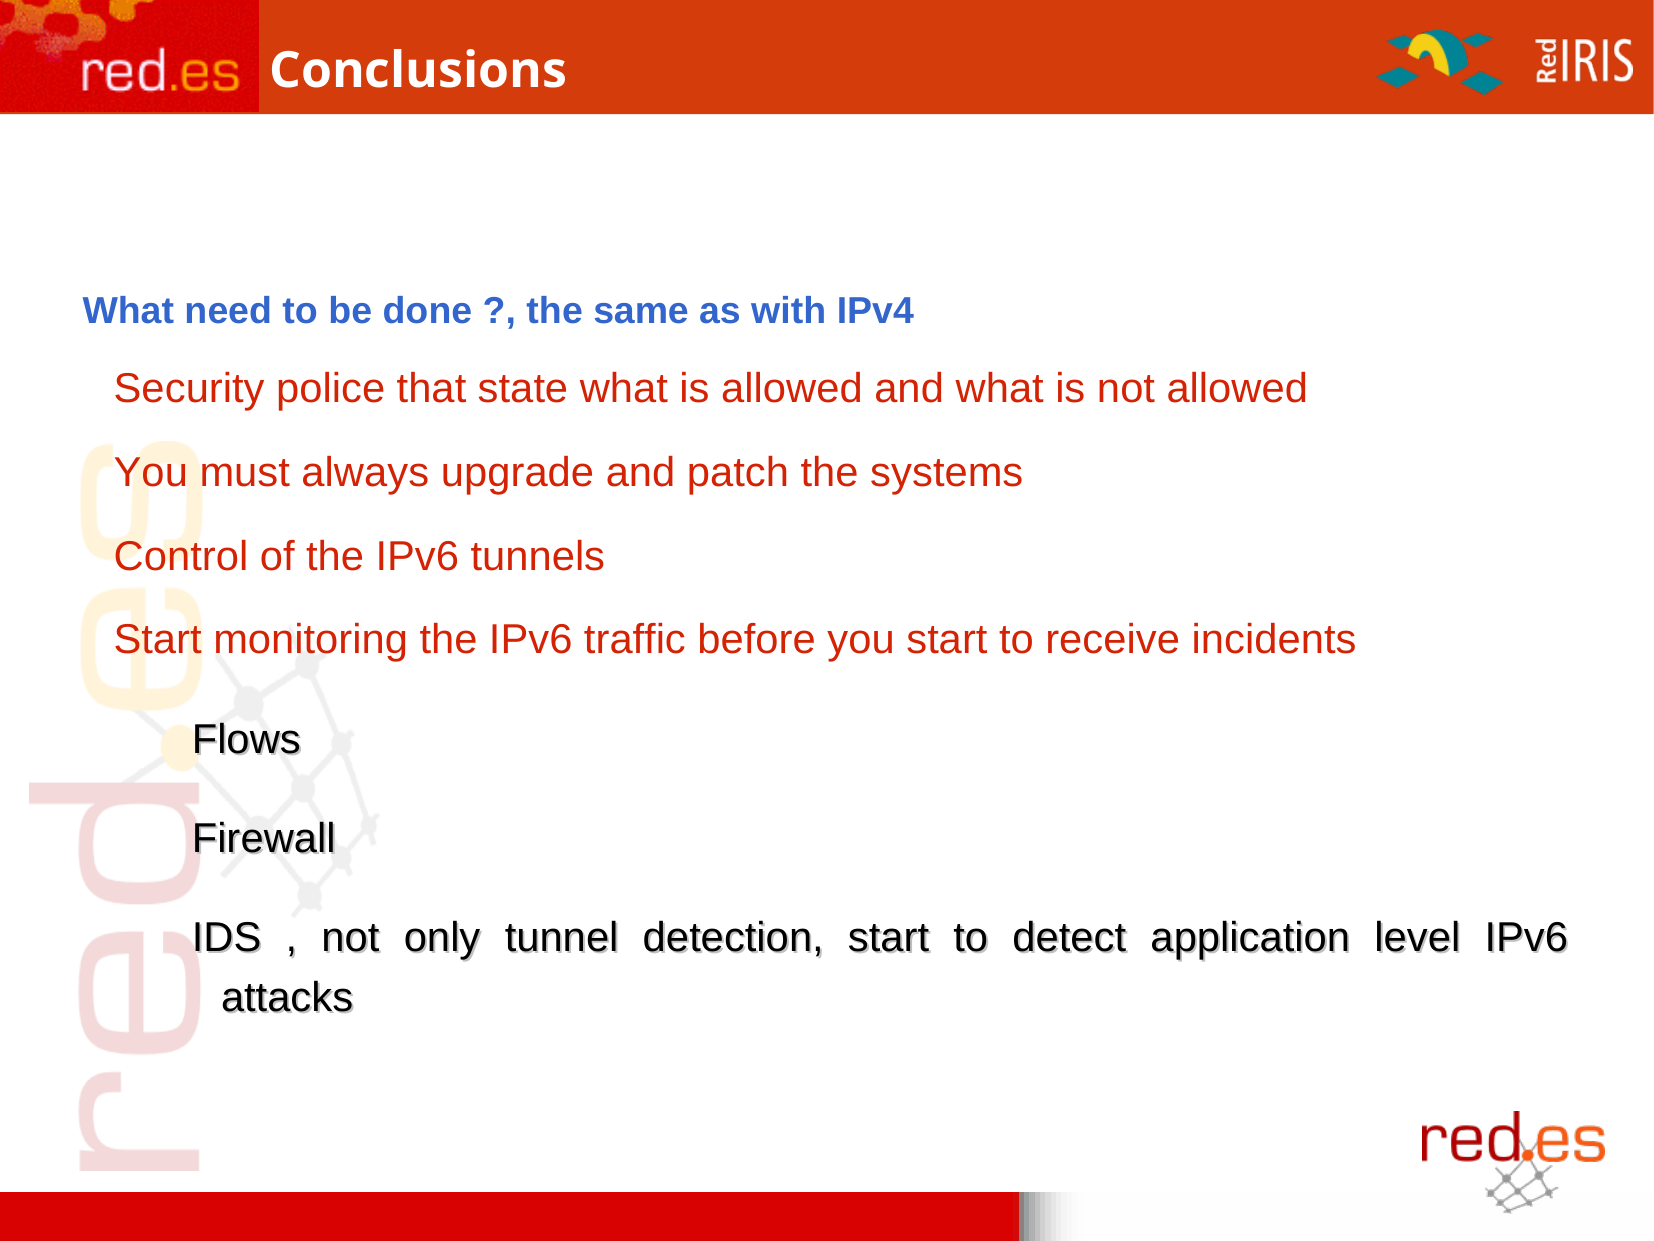

# Conclusions
What need to be done ?, the same as with IPv4
Security police that state what is allowed and what is not allowed
You must always upgrade and patch the systems
Control of the IPv6 tunnels
Start monitoring the IPv6 traffic before you start to receive incidents
Flows
Firewall
IDS , not only tunnel detection, start to detect application level IPv6 attacks